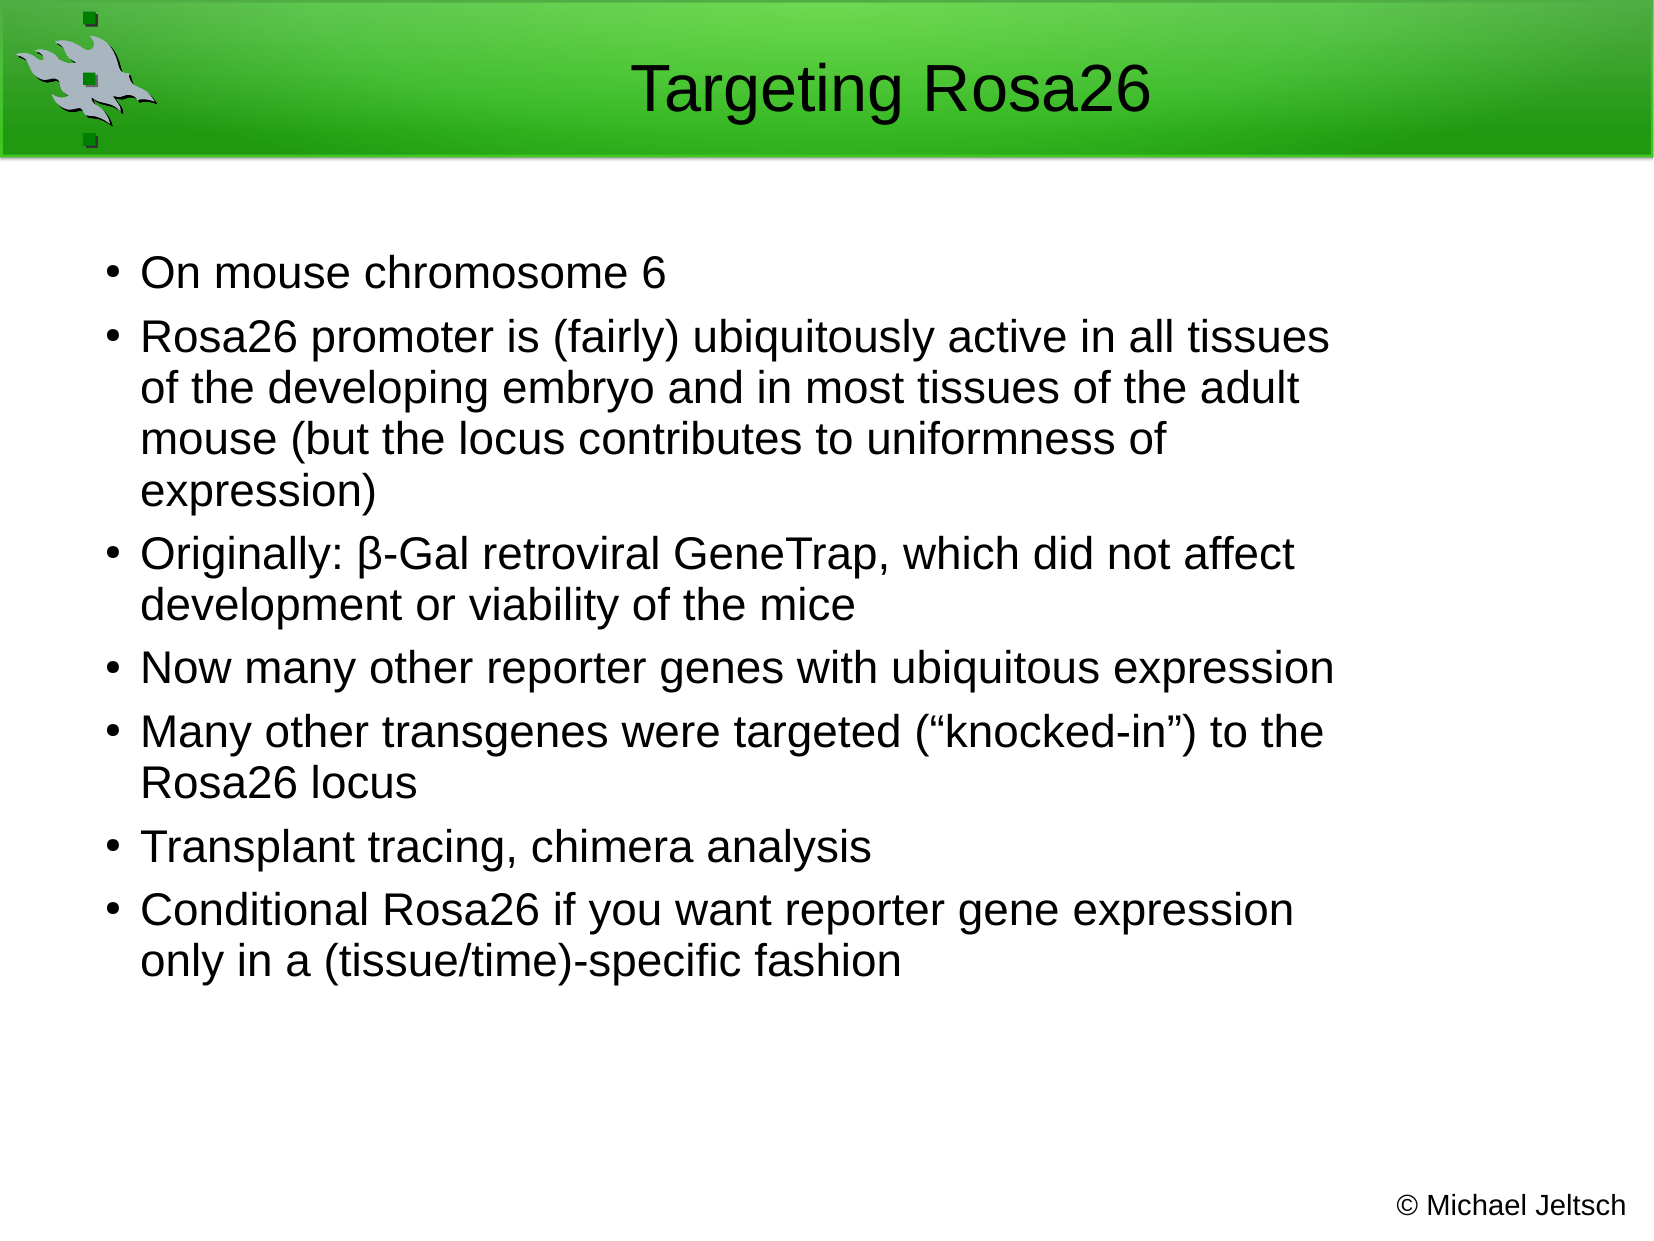

# Targeting Rosa26
On mouse chromosome 6
Rosa26 promoter is (fairly) ubiquitously active in all tissues of the developing embryo and in most tissues of the adult mouse (but the locus contributes to uniformness of expression)
Originally: β-Gal retroviral GeneTrap, which did not affect development or viability of the mice
Now many other reporter genes with ubiquitous expression
Many other transgenes were targeted (“knocked-in”) to the Rosa26 locus
Transplant tracing, chimera analysis
Conditional Rosa26 if you want reporter gene expression only in a (tissue/time)-specific fashion